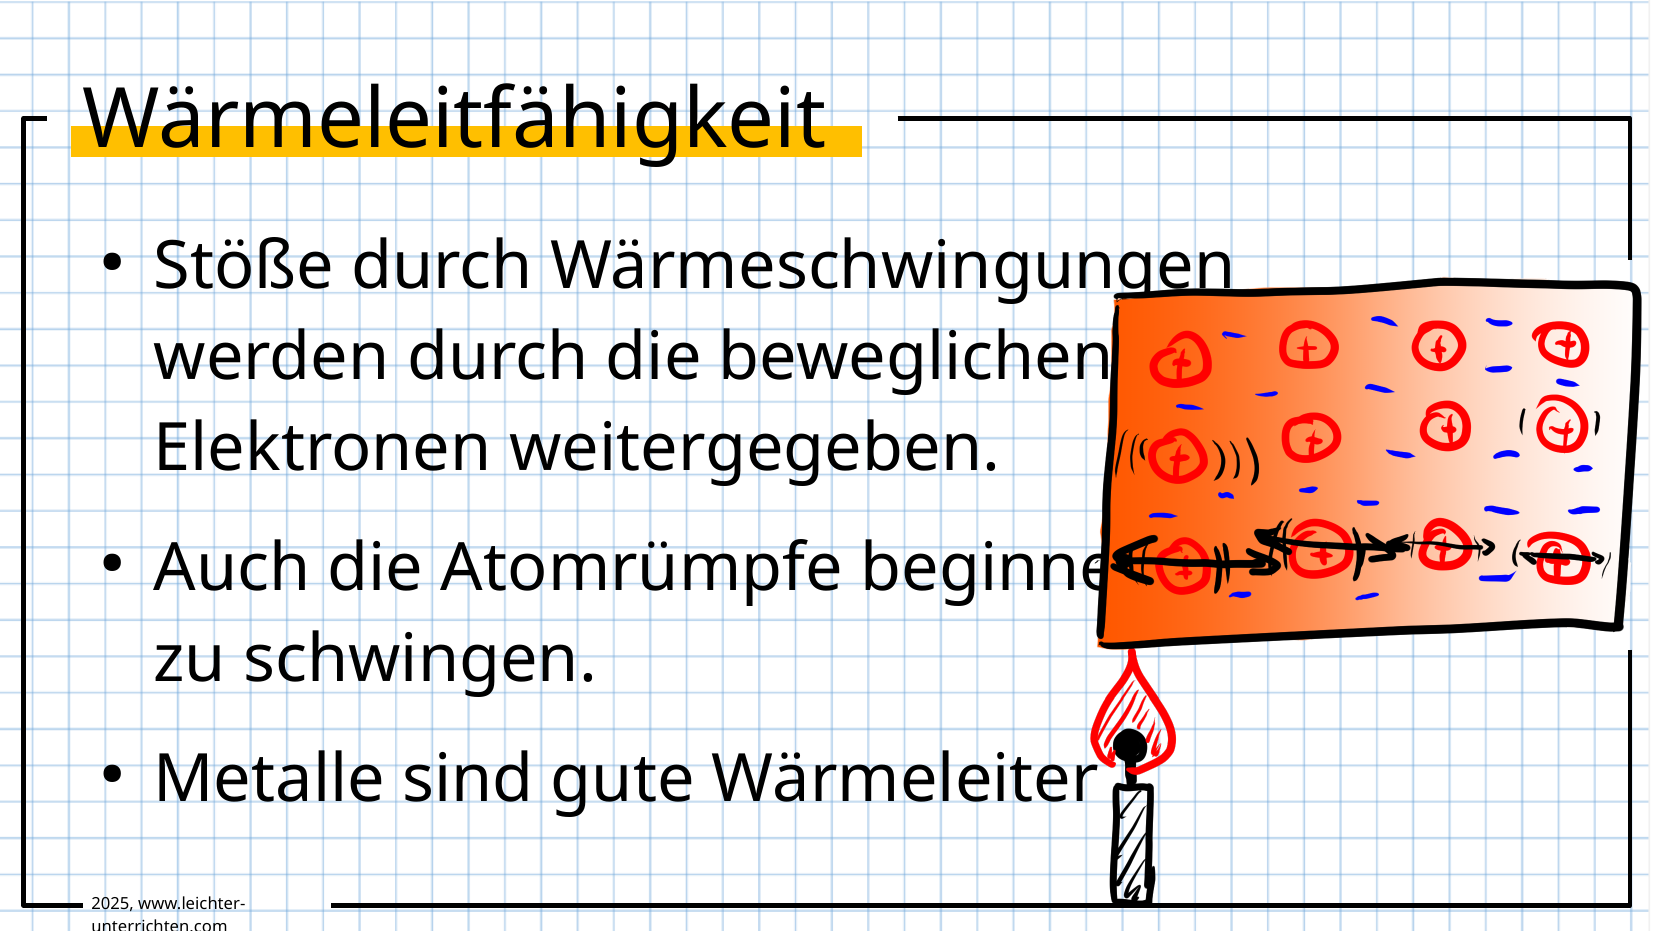

# Wärmeleitfähigkeit
Stöße durch Wärmeschwingungen
werden durch die beweglichen
Elektronen weitergegeben.
Auch die Atomrümpfe beginnen
zu schwingen.
Metalle sind gute Wärmeleiter